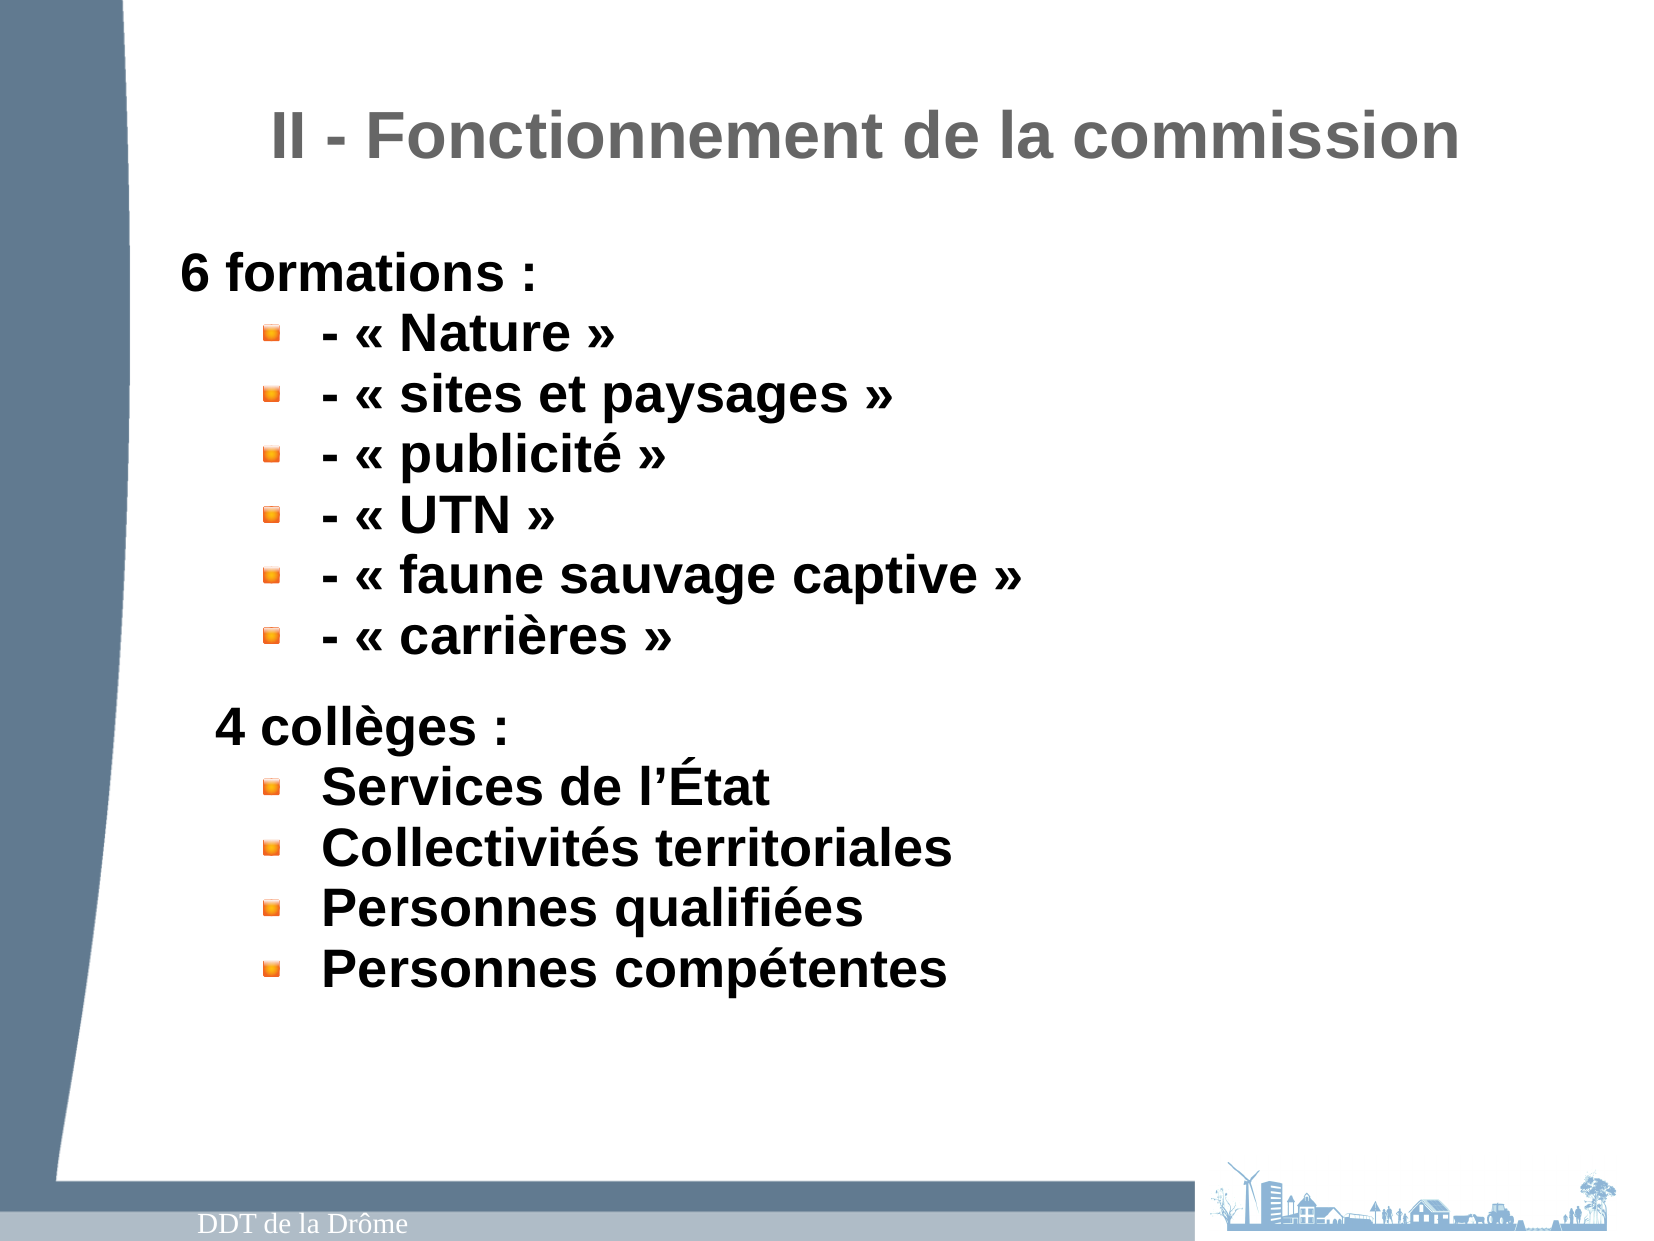

# II - Fonctionnement de la commission
6 formations :
- « Nature »
- « sites et paysages »
- « publicité »
- « UTN »
- « faune sauvage captive »
- « carrières »
4 collèges :
Services de l’État
Collectivités territoriales
Personnes qualifiées
Personnes compétentes
 DDT de la Drôme